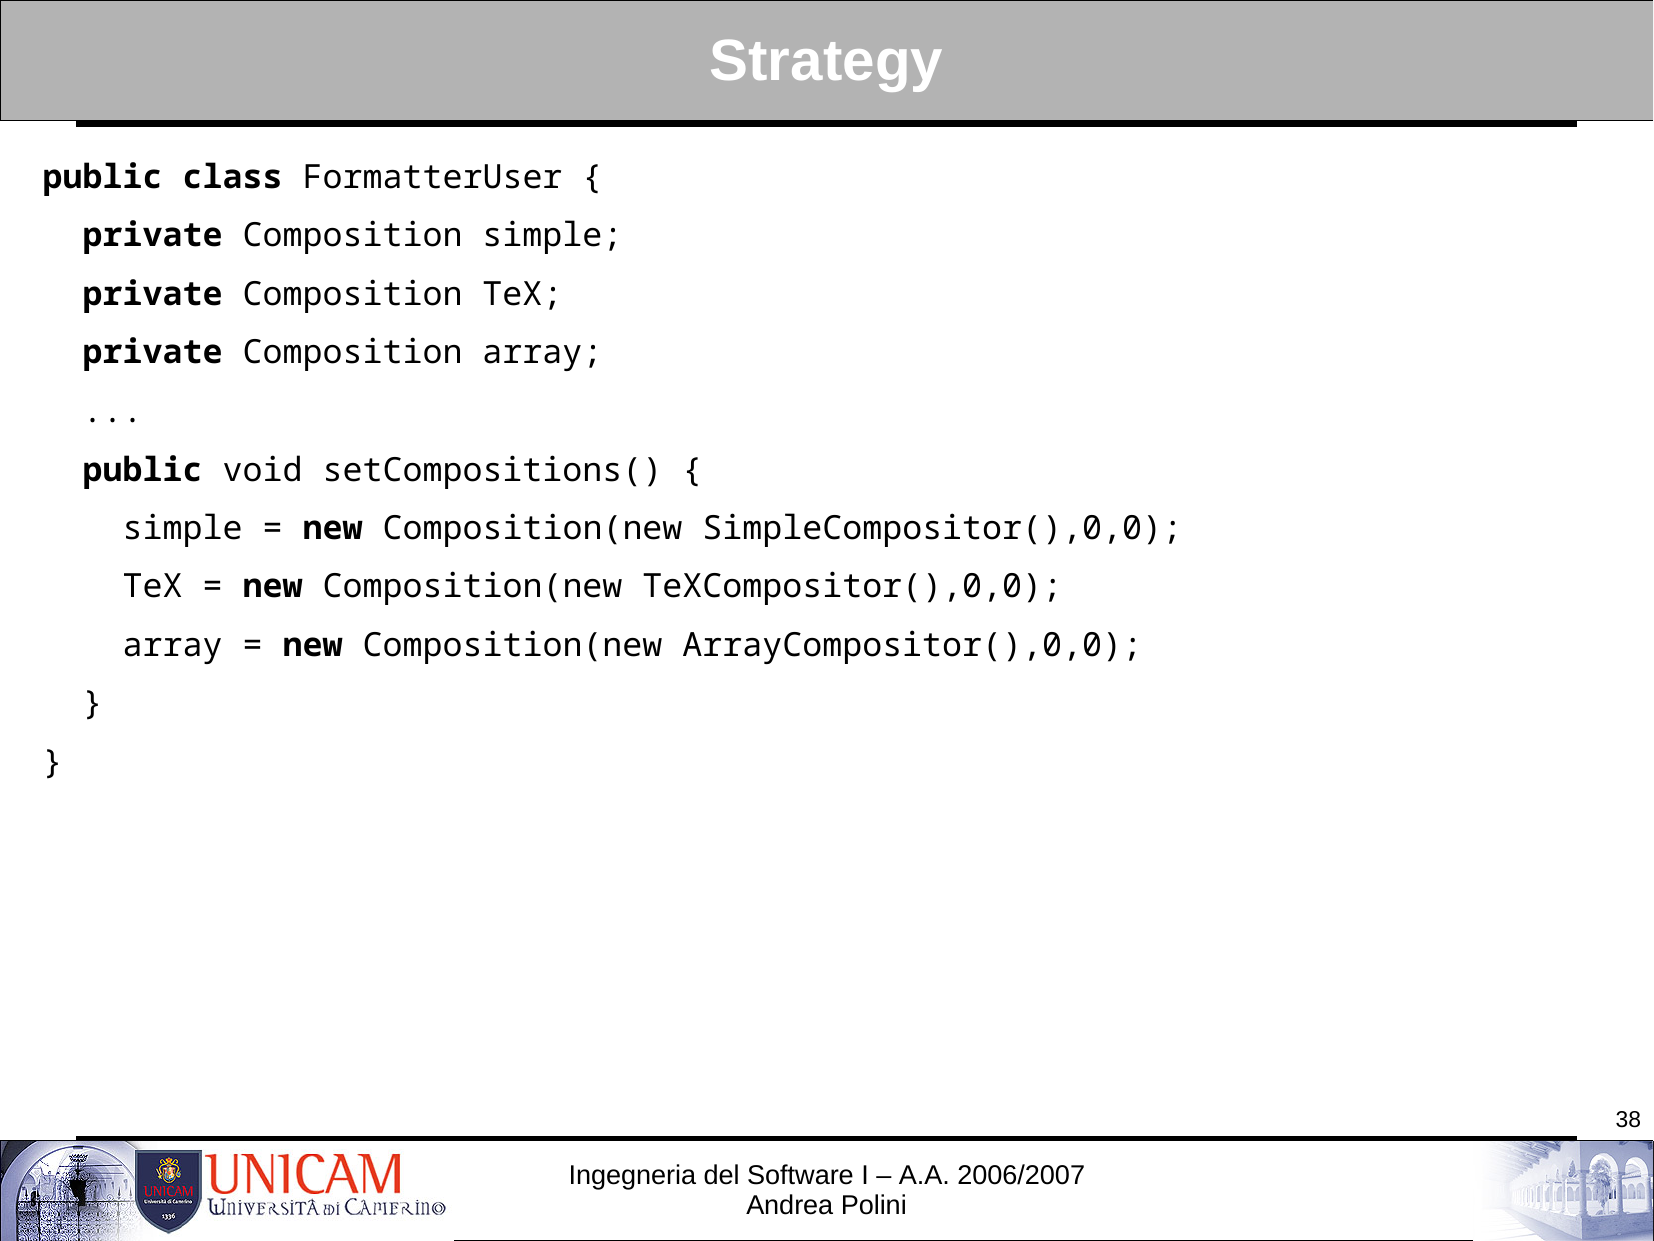

# Strategy
public class FormatterUser {
 private Composition simple;
 private Composition TeX;
 private Composition array;
 ...
 public void setCompositions() {
 simple = new Composition(new SimpleCompositor(),0,0);
 TeX = new Composition(new TeXCompositor(),0,0);
 array = new Composition(new ArrayCompositor(),0,0);
 }
}
38